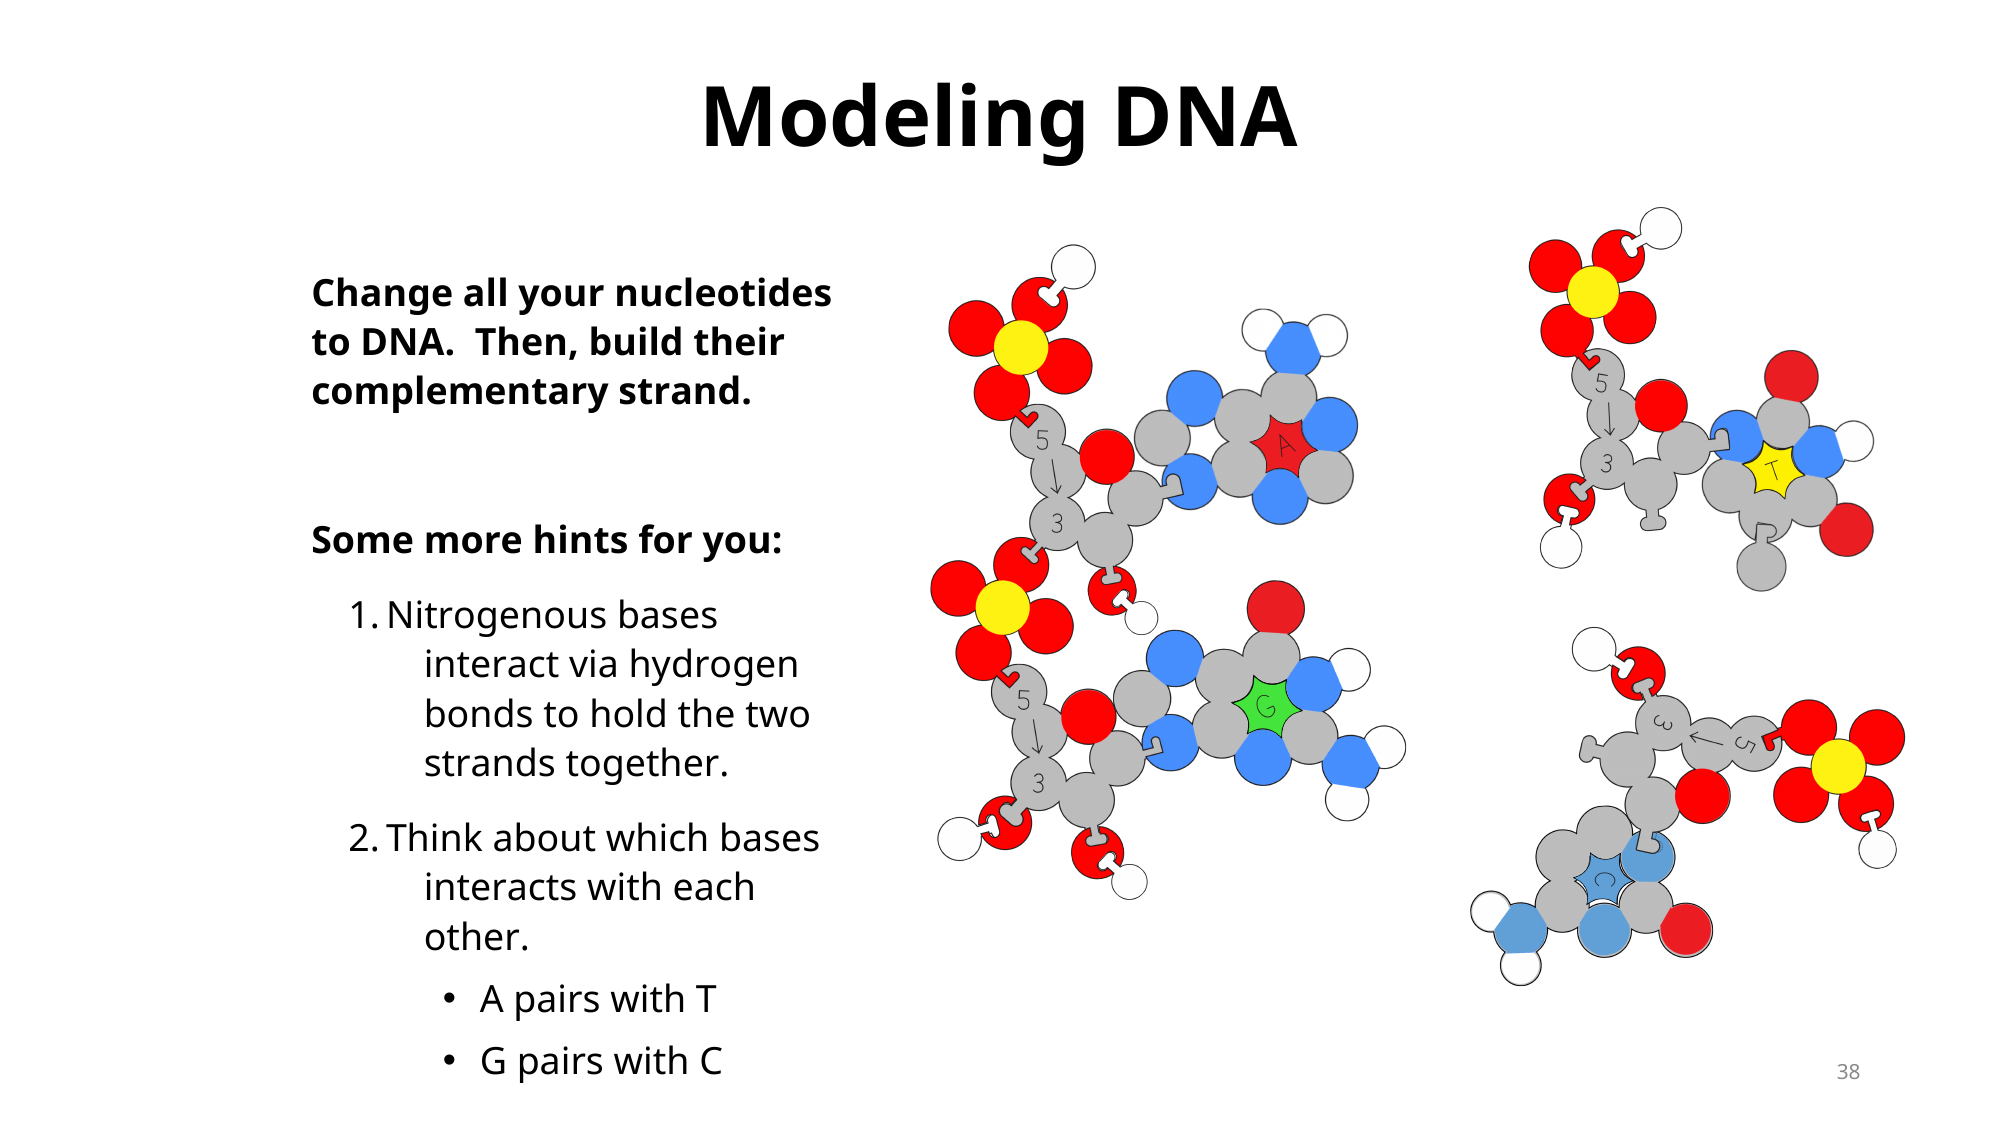

Modeling DNA
Change all your nucleotides to DNA. Then, build their complementary strand.
Some more hints for you:
Nitrogenous bases interact via hydrogen bonds to hold the two strands together.
Think about which bases interacts with each other.
A pairs with T
G pairs with C